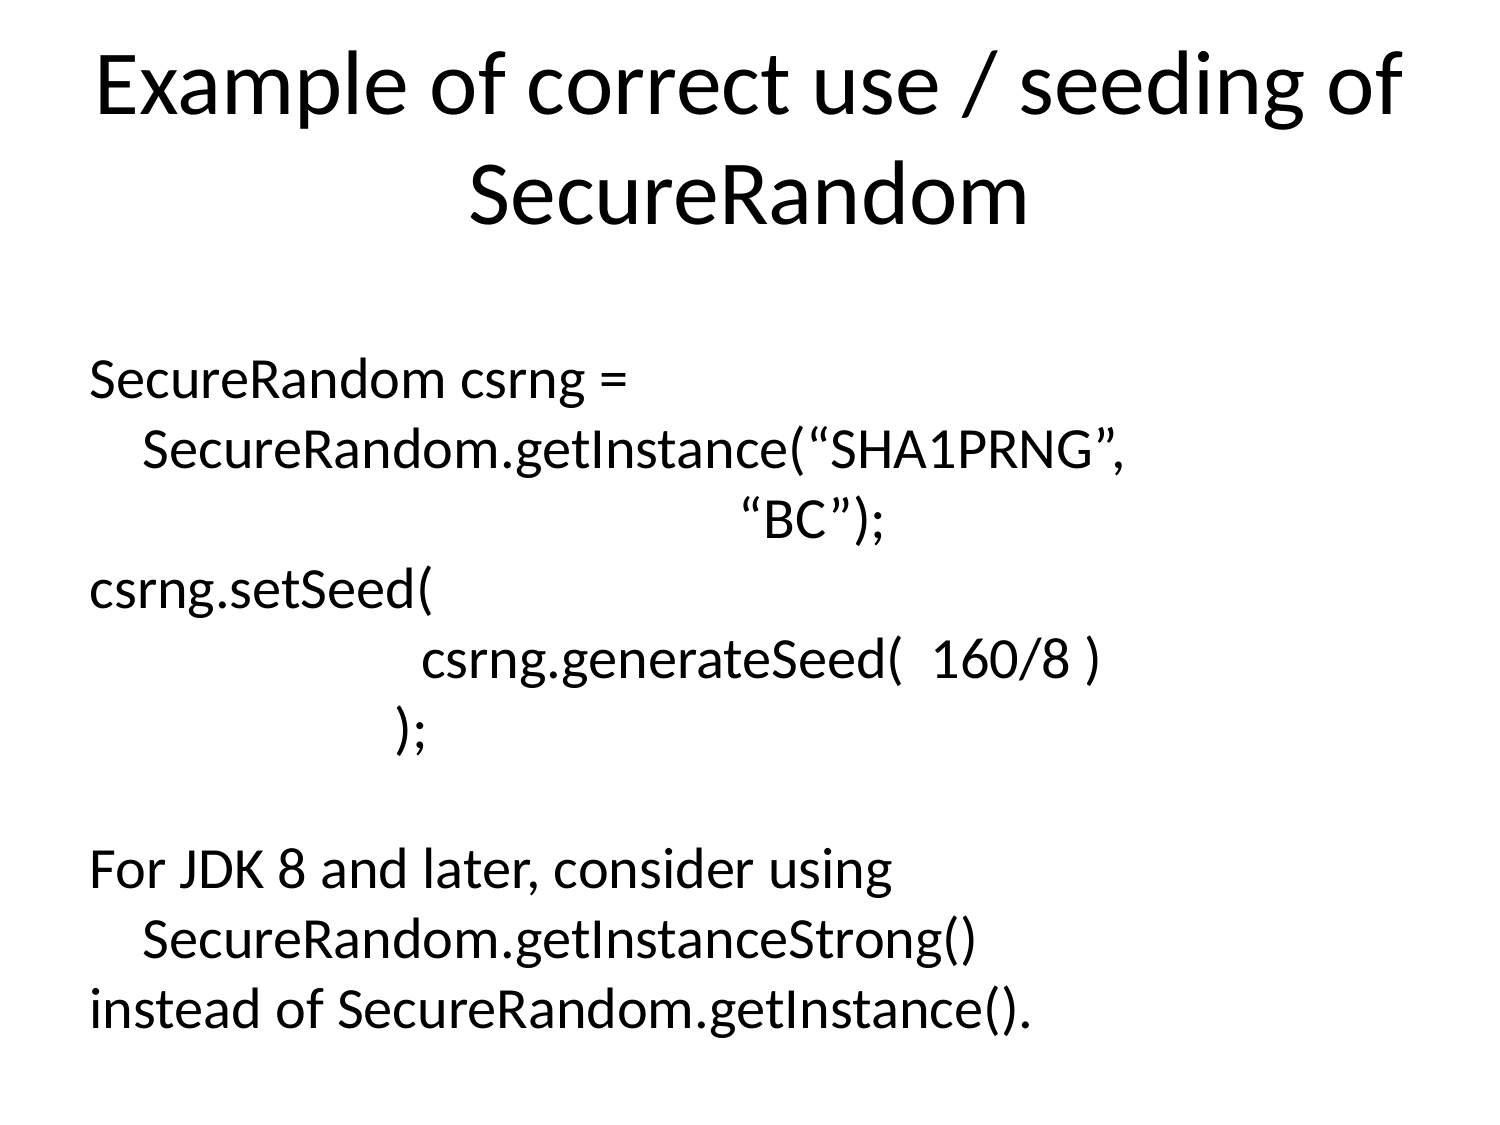

Example of correct use / seeding of SecureRandom
SecureRandom csrng =
 SecureRandom.getInstance(“SHA1PRNG”,
 “BC”);
csrng.setSeed(
 csrng.generateSeed( 160/8 )
 );
For JDK 8 and later, consider using
 SecureRandom.getInstanceStrong()
instead of SecureRandom.getInstance().